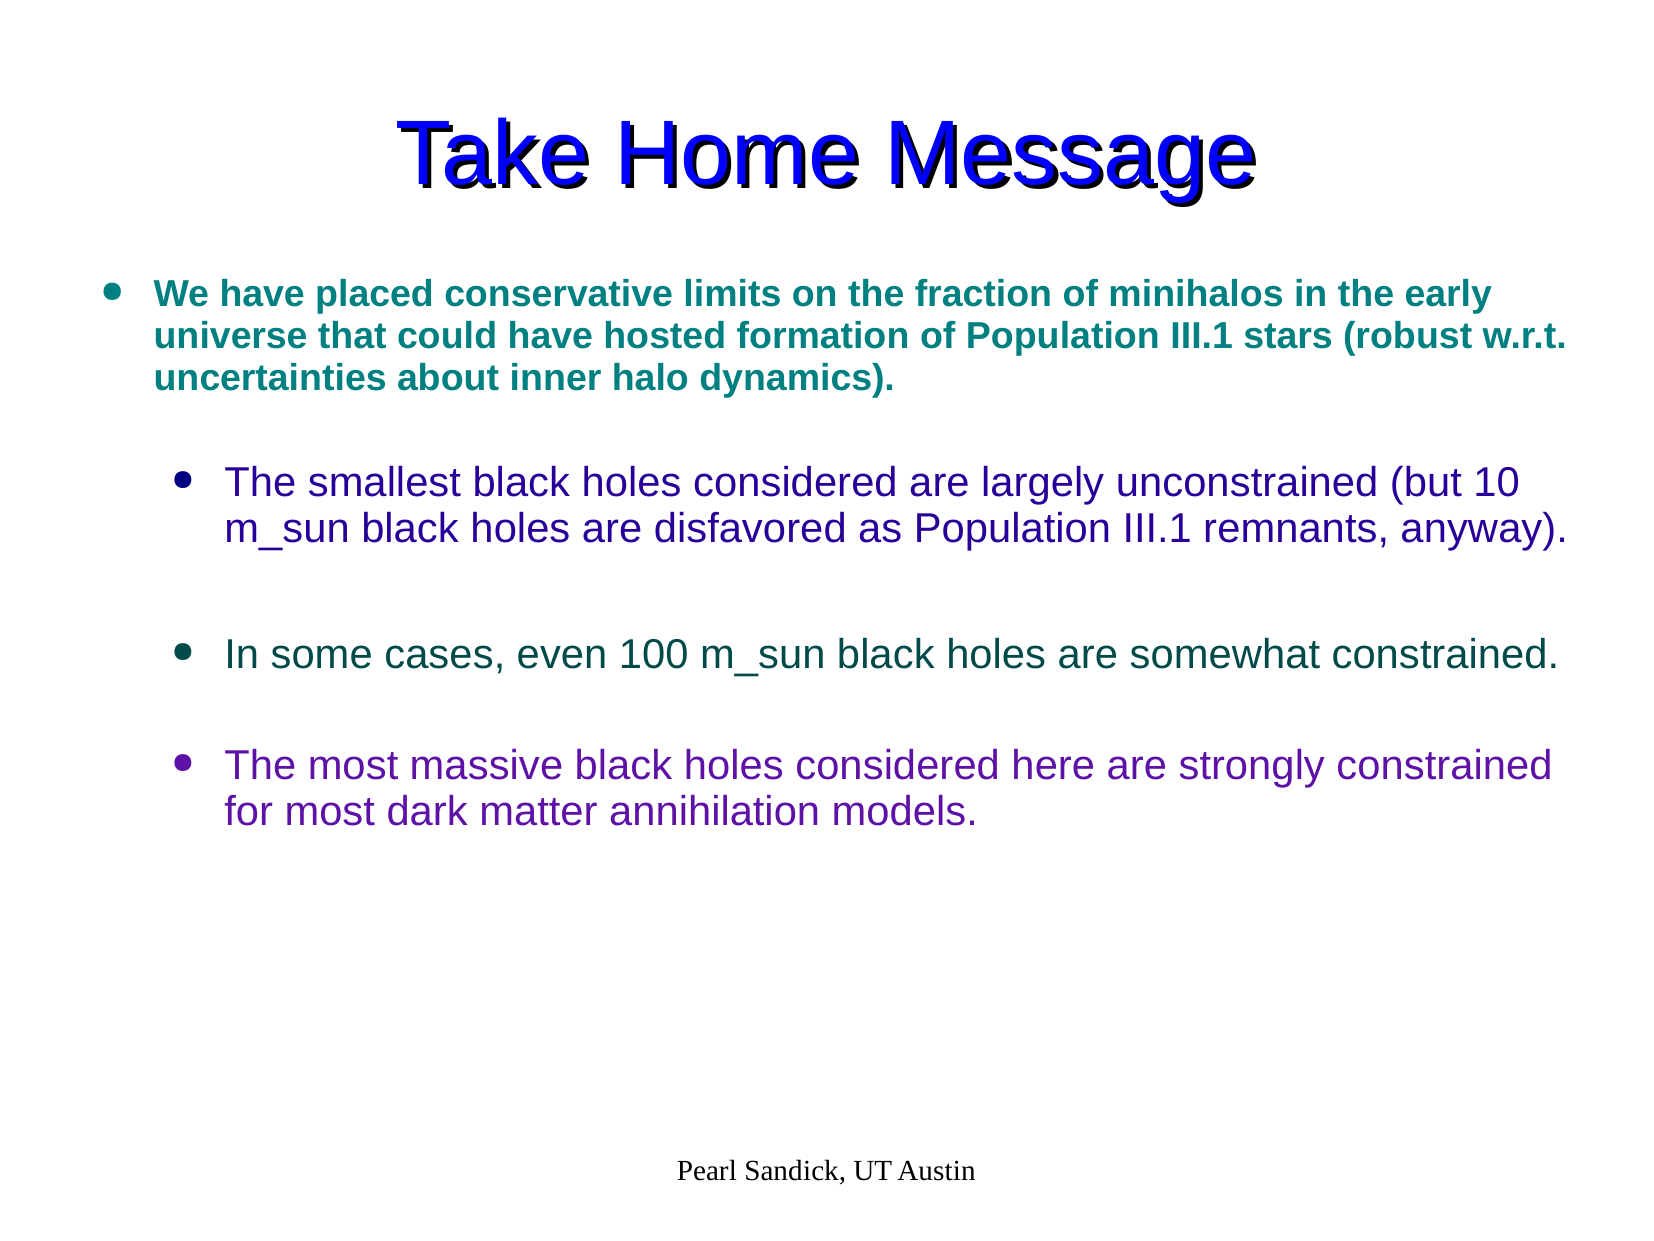

# Take Home Message
We have placed conservative limits on the fraction of minihalos in the early universe that could have hosted formation of Population III.1 stars (robust w.r.t. uncertainties about inner halo dynamics).
The smallest black holes considered are largely unconstrained (but 10 m_sun black holes are disfavored as Population III.1 remnants, anyway).
In some cases, even 100 m_sun black holes are somewhat constrained.
The most massive black holes considered here are strongly constrained for most dark matter annihilation models.
Pearl Sandick, UT Austin